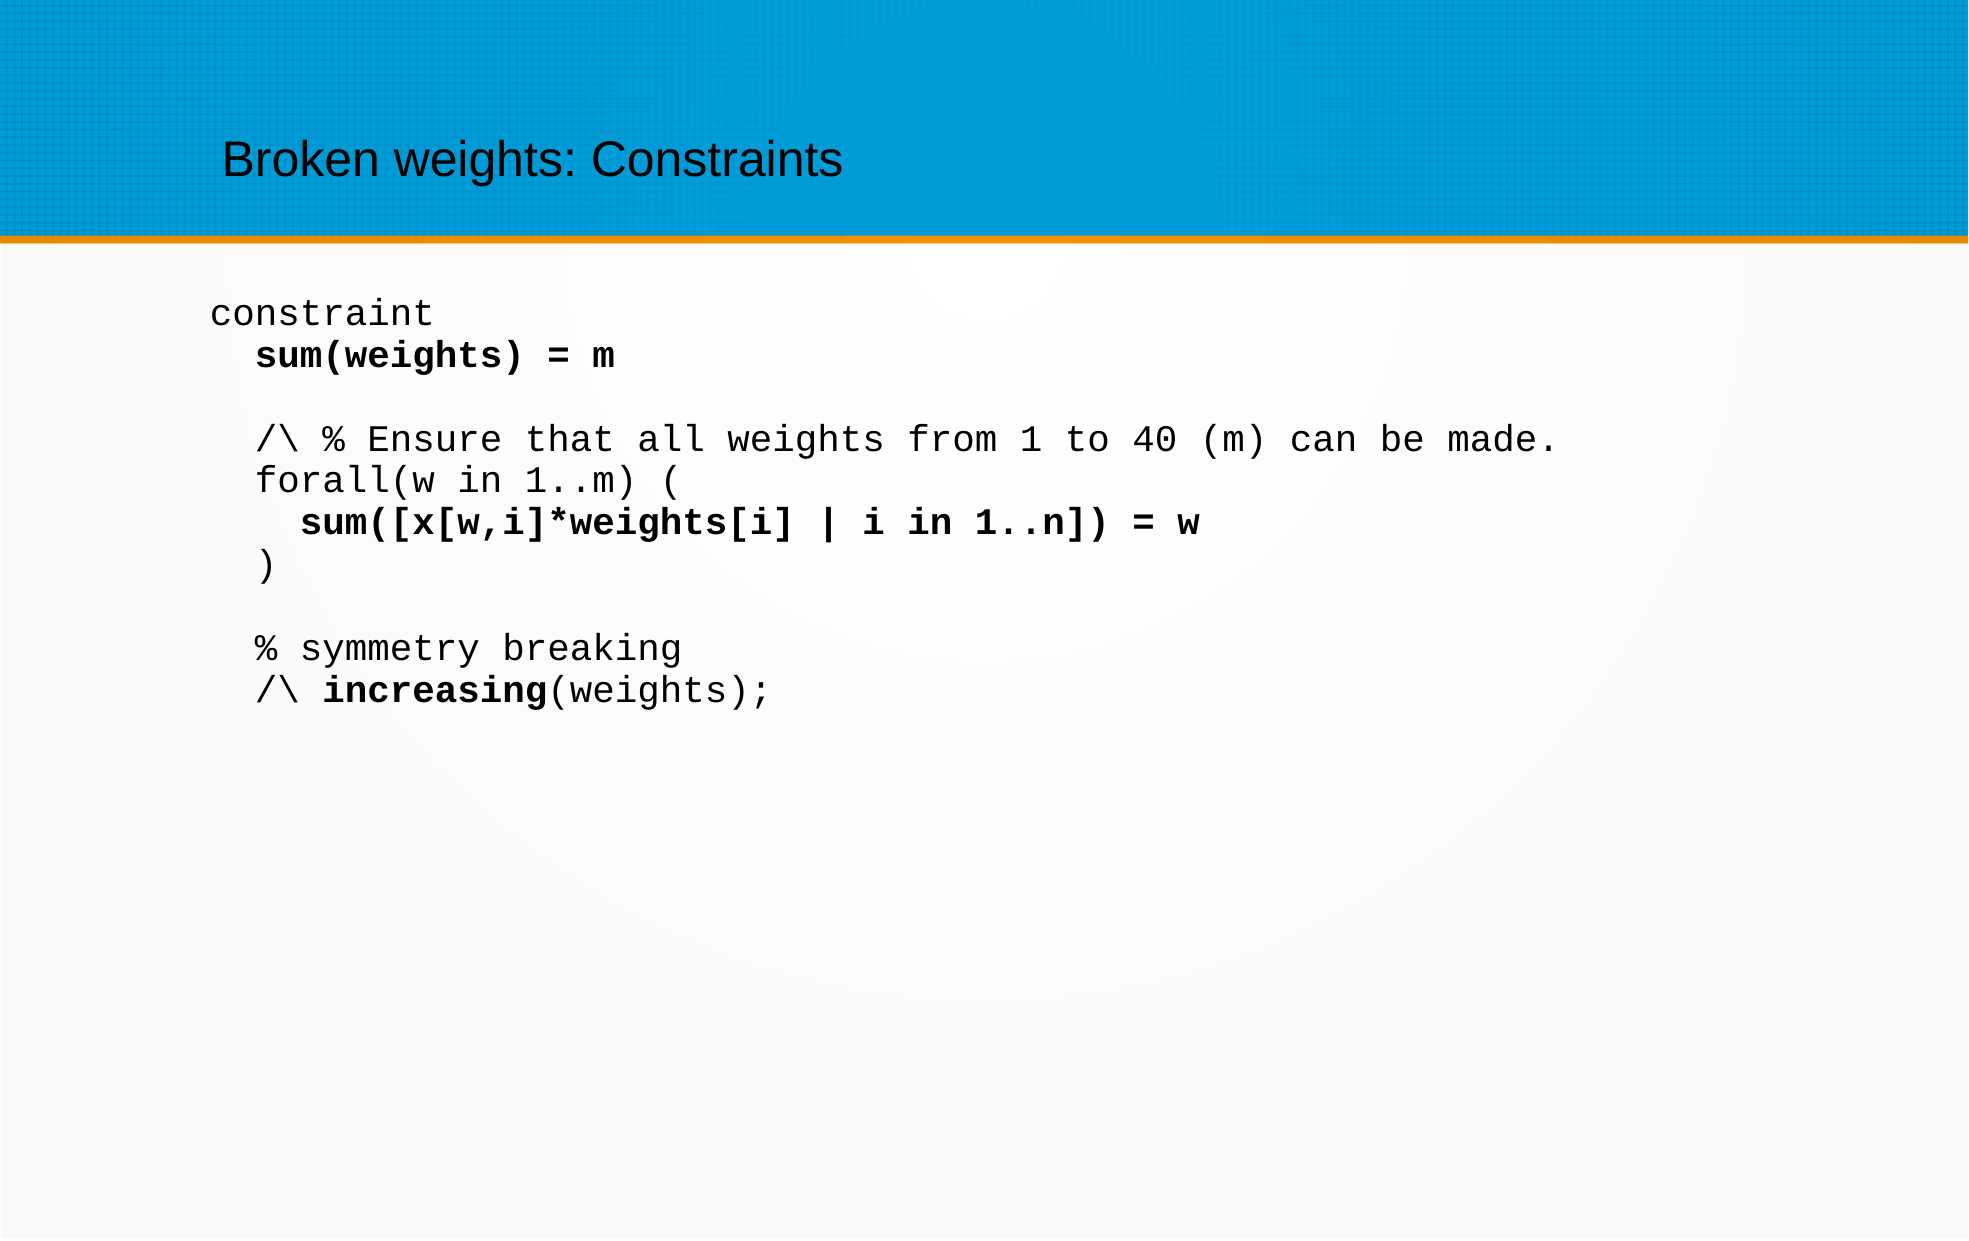

Broken weights: Constraints
constraint
 sum(weights) = m
 /\ % Ensure that all weights from 1 to 40 (m) can be made.
 forall(w in 1..m) (
 sum([x[w,i]*weights[i] | i in 1..n]) = w
 )
 % symmetry breaking
 /\ increasing(weights);